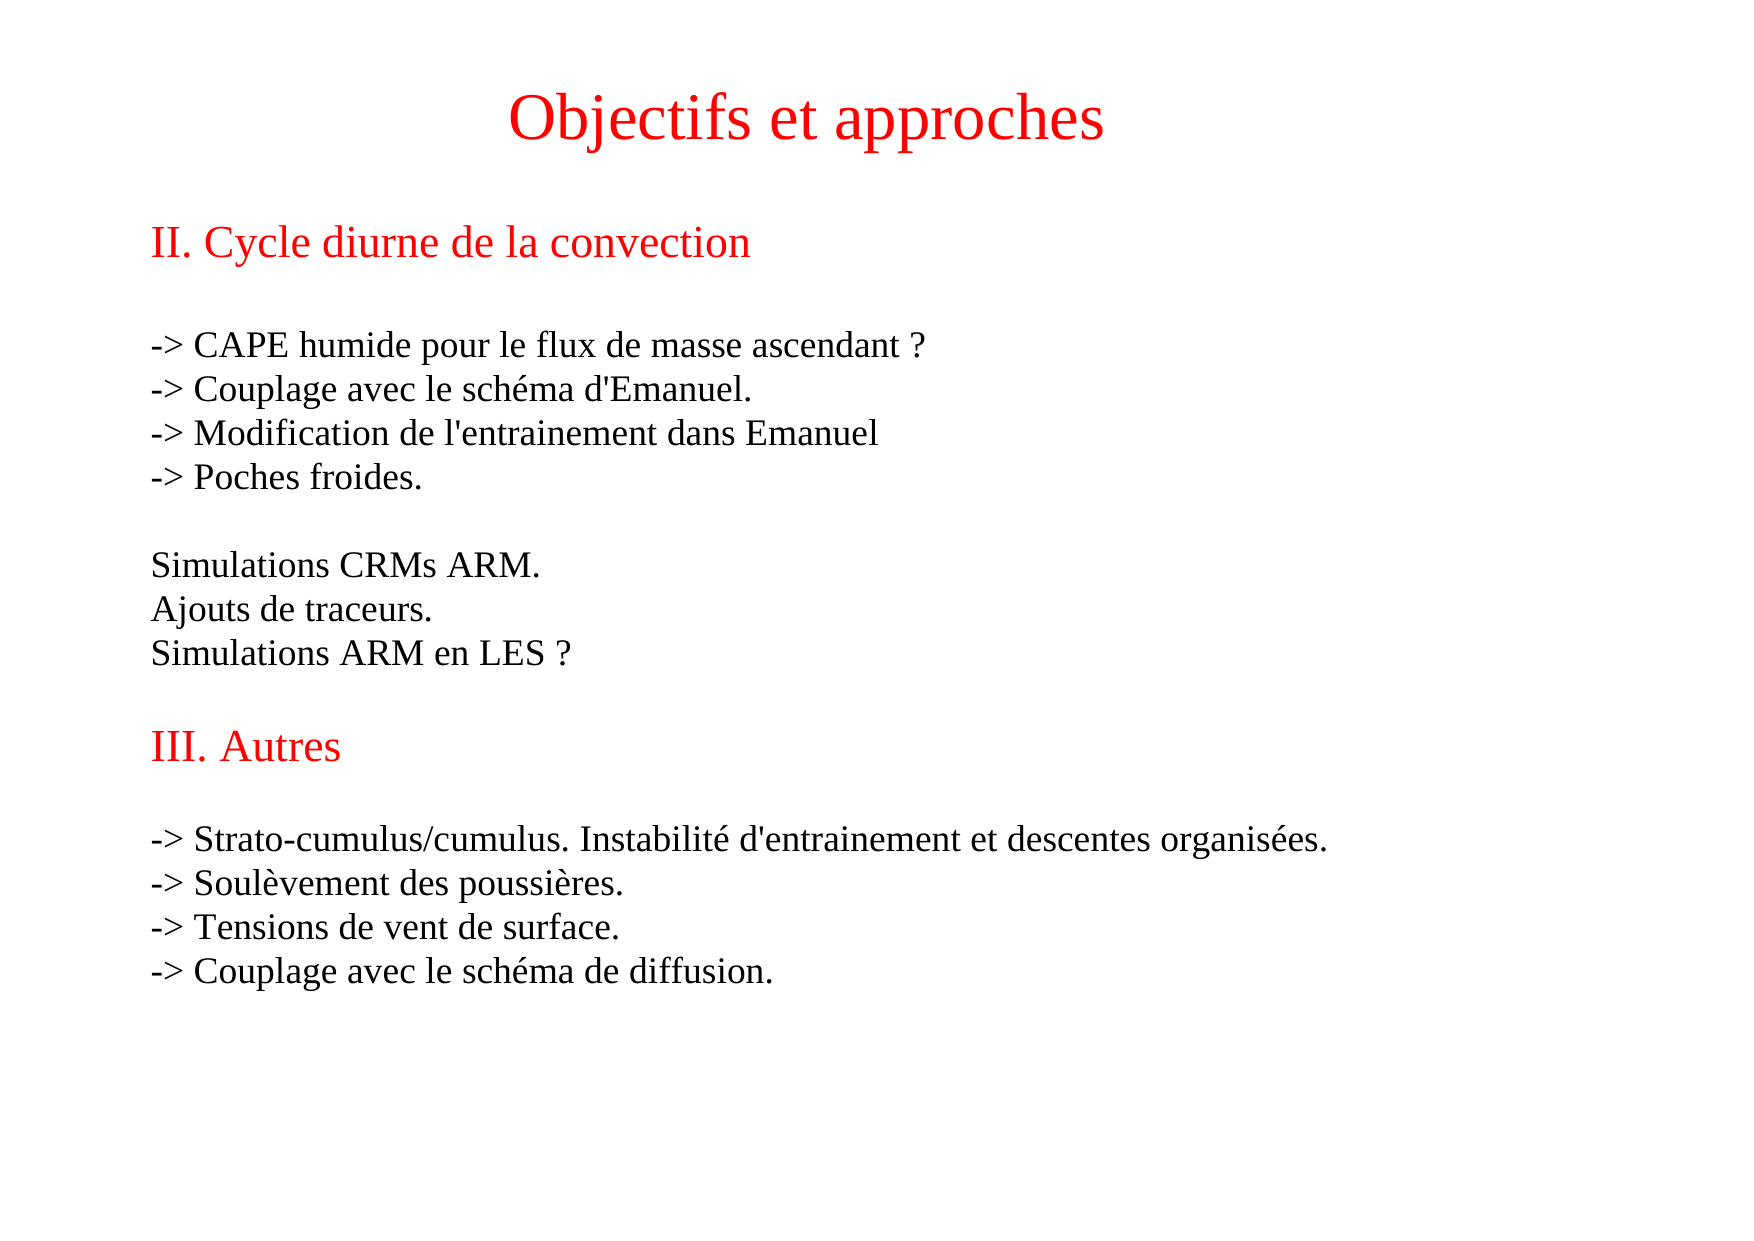

Objectifs et approches
II. Cycle diurne de la convection
-> CAPE humide pour le flux de masse ascendant ?
-> Couplage avec le schéma d'Emanuel.
-> Modification de l'entrainement dans Emanuel
-> Poches froides.
Simulations CRMs ARM.
Ajouts de traceurs.
Simulations ARM en LES ?
III. Autres
-> Strato-cumulus/cumulus. Instabilité d'entrainement et descentes organisées.
-> Soulèvement des poussières.
-> Tensions de vent de surface.
-> Couplage avec le schéma de diffusion.